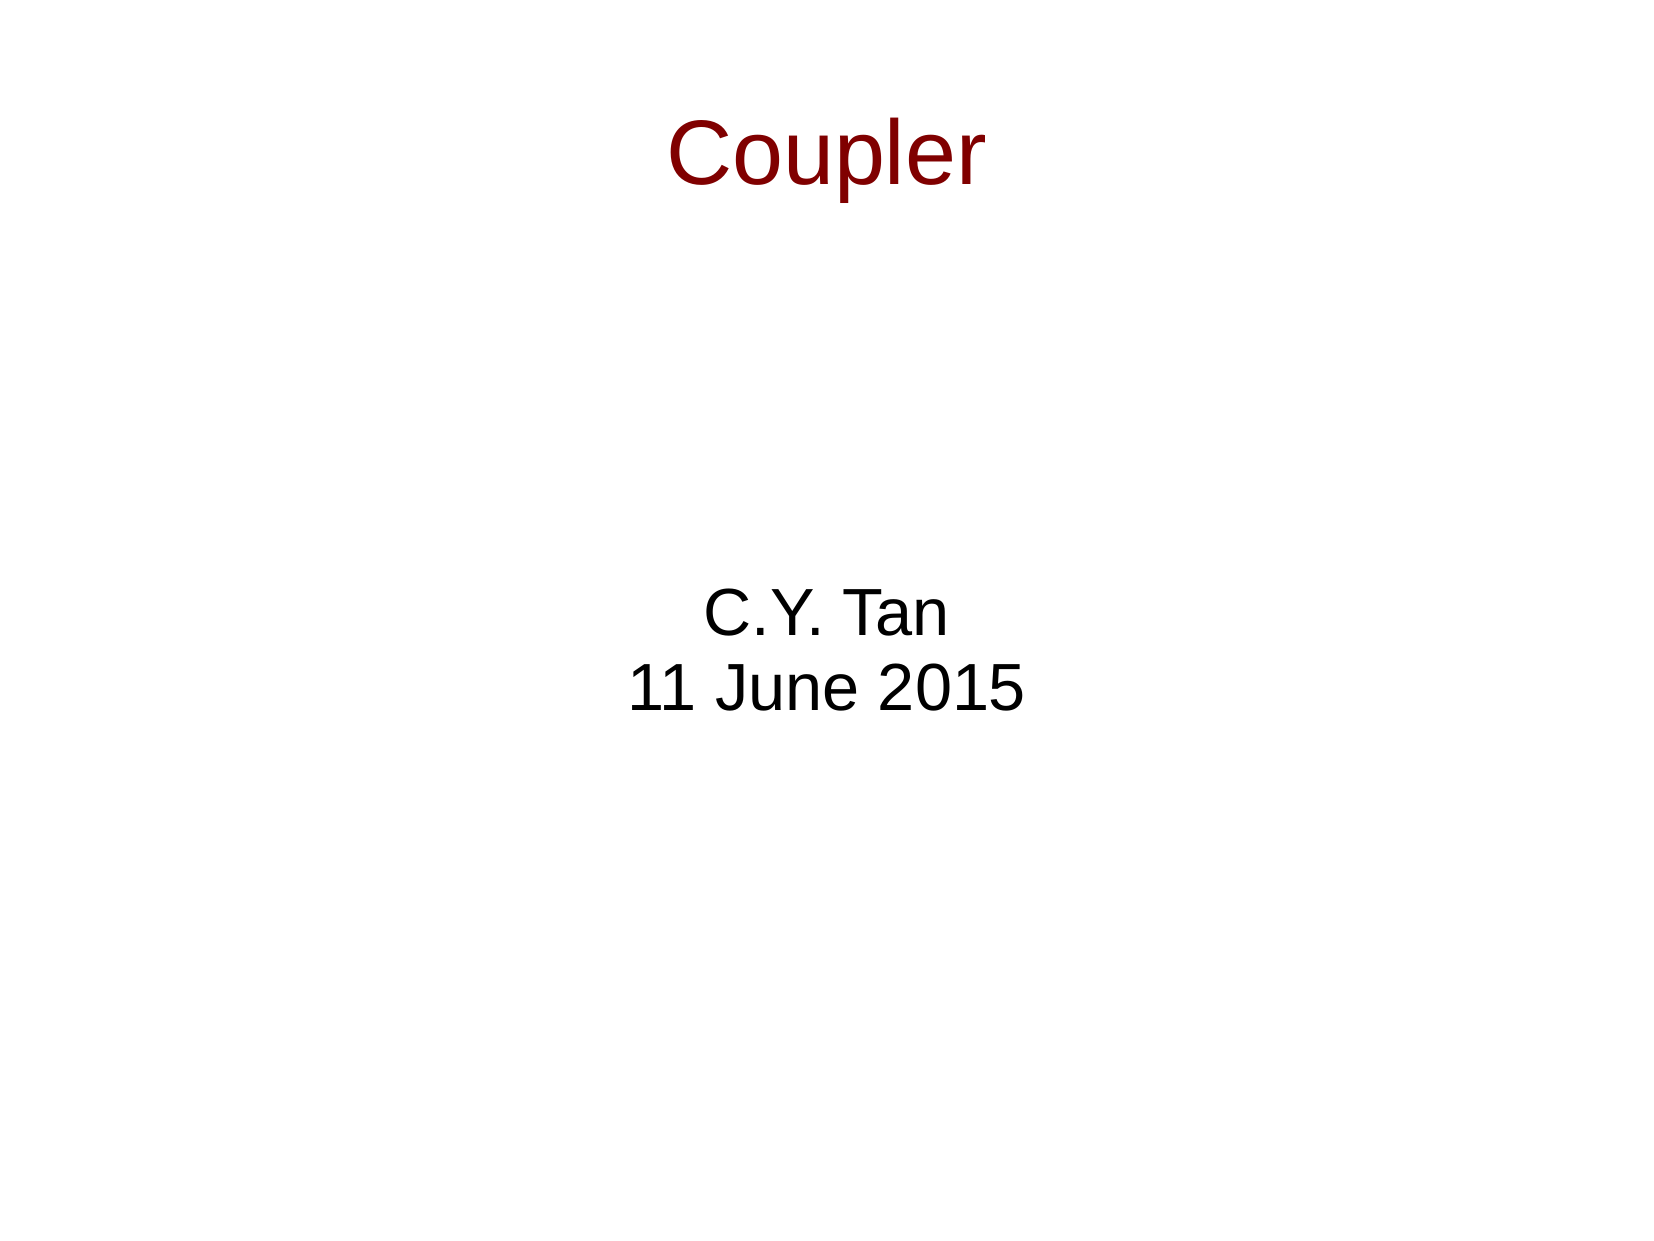

# Coupler
C.Y. Tan
11 June 2015